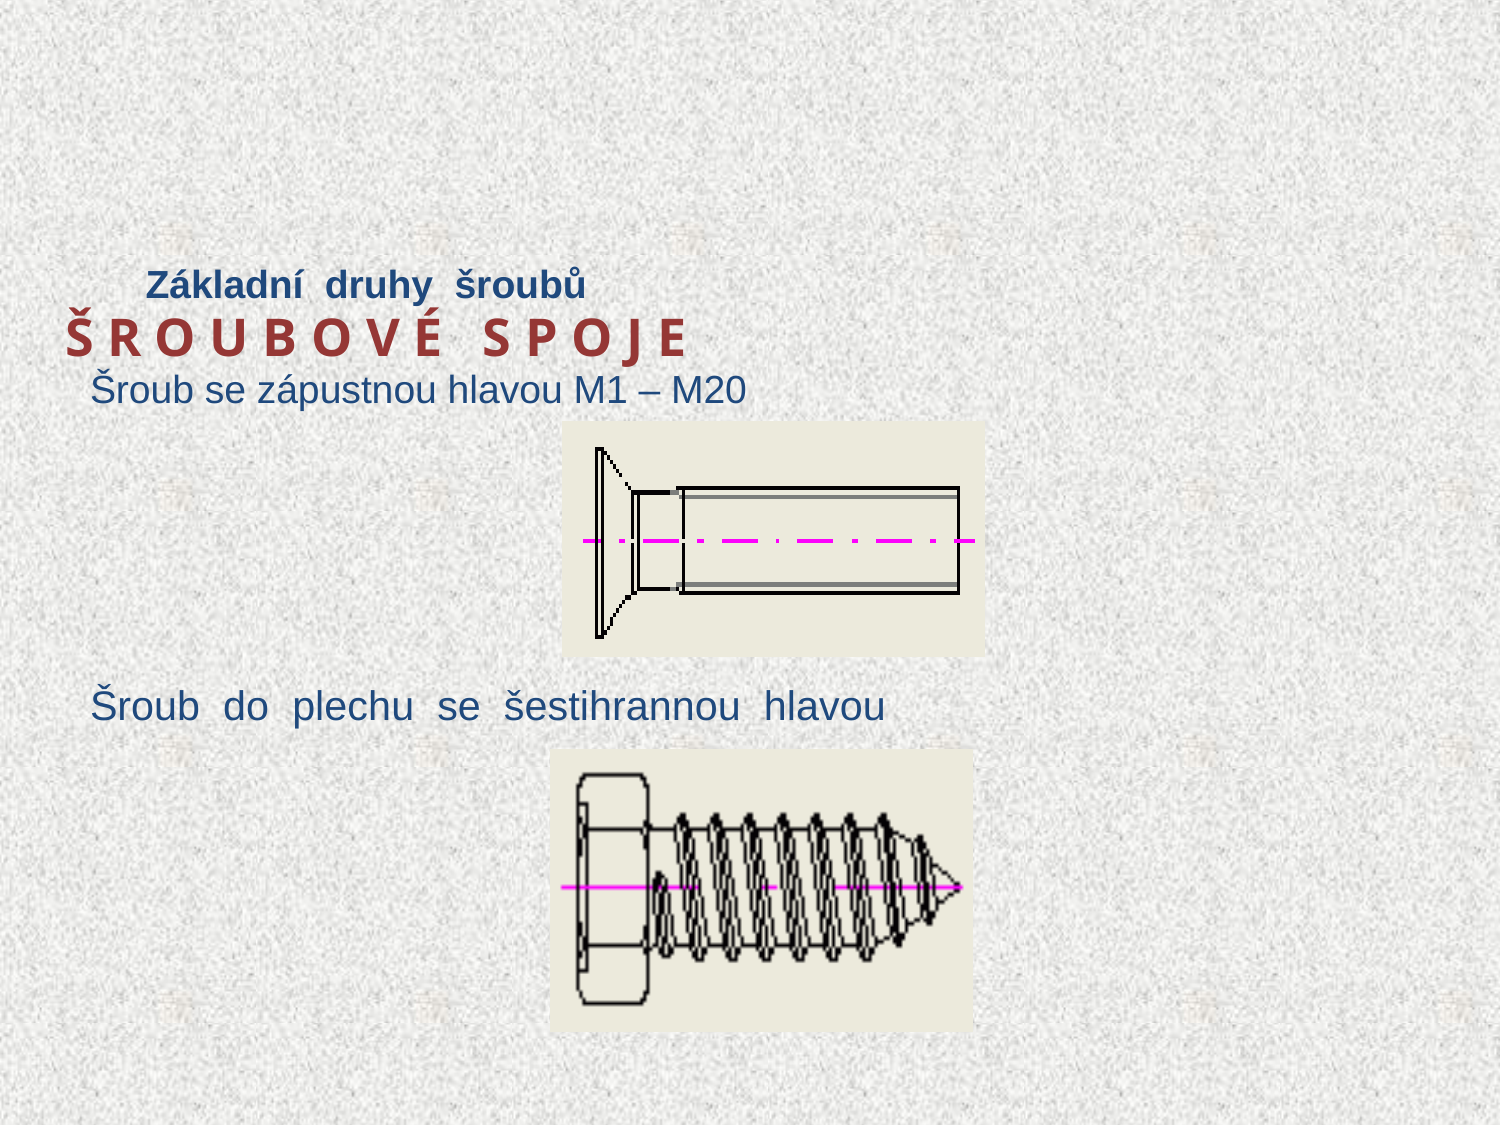

Š R O U B O V É S P O J E
# Základní druhy šroubů
Šroub se zápustnou hlavou M1 – M20
Šroub do plechu se šestihrannou hlavou